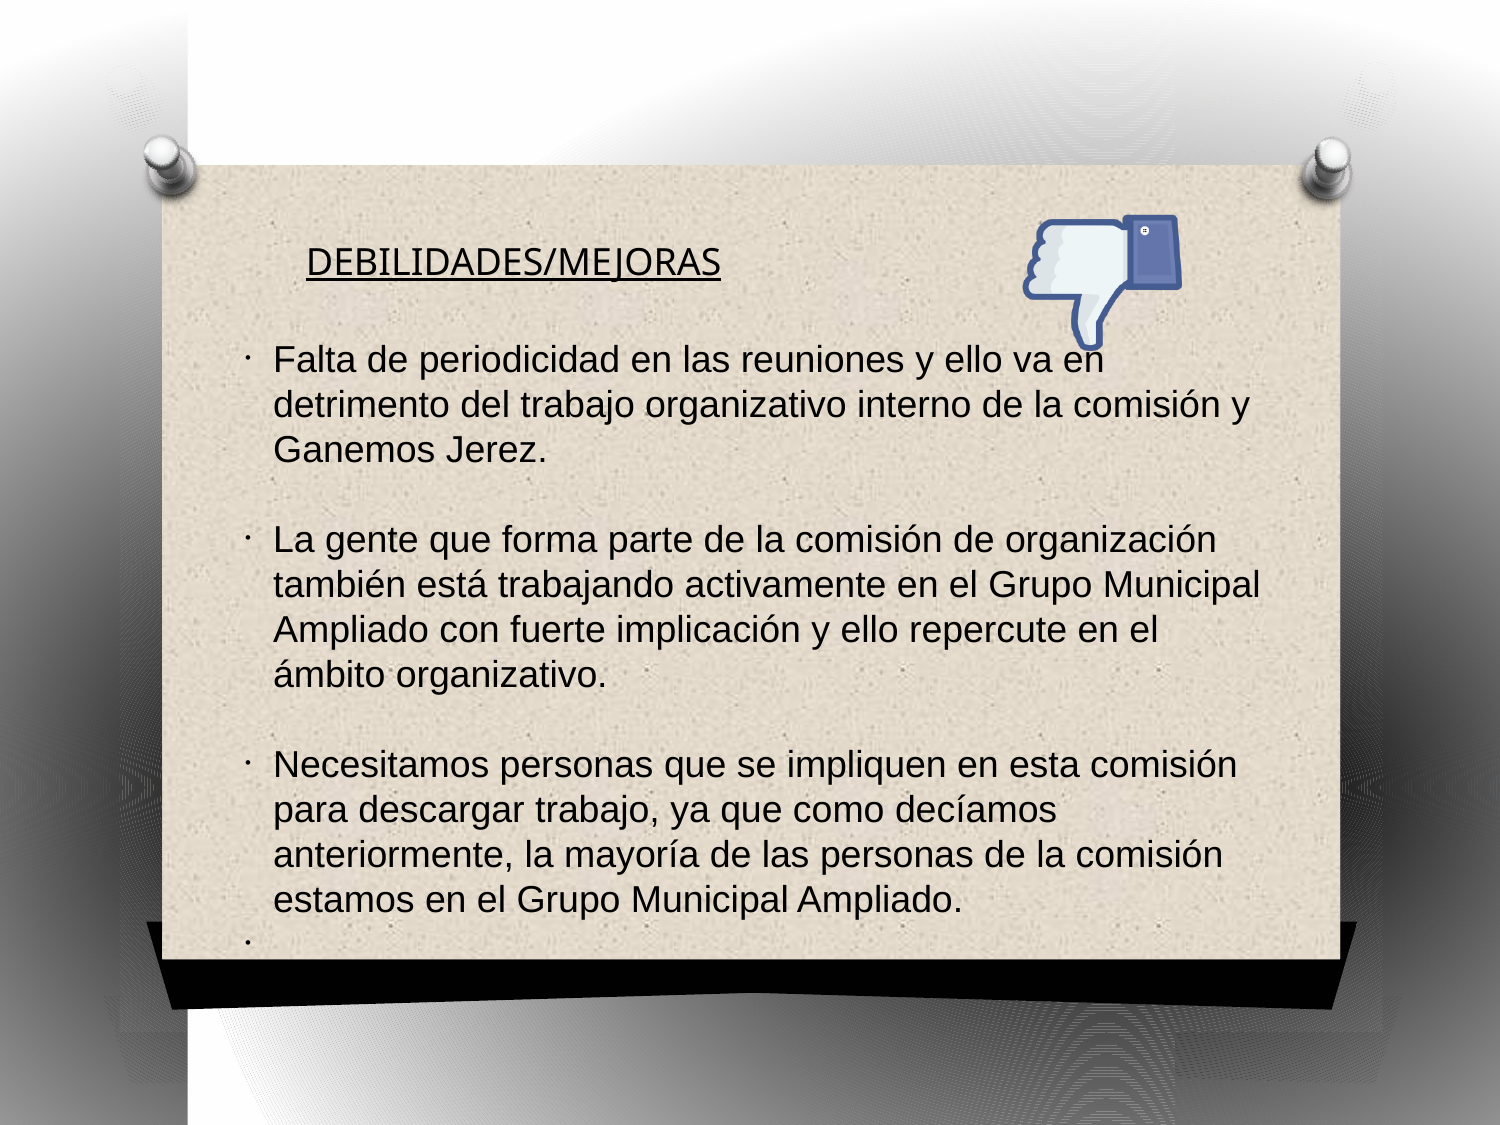

DEBILIDADES/MEJORAS
Falta de periodicidad en las reuniones y ello va en detrimento del trabajo organizativo interno de la comisión y Ganemos Jerez.
La gente que forma parte de la comisión de organización también está trabajando activamente en el Grupo Municipal Ampliado con fuerte implicación y ello repercute en el ámbito organizativo.
Necesitamos personas que se impliquen en esta comisión para descargar trabajo, ya que como decíamos anteriormente, la mayoría de las personas de la comisión estamos en el Grupo Municipal Ampliado.